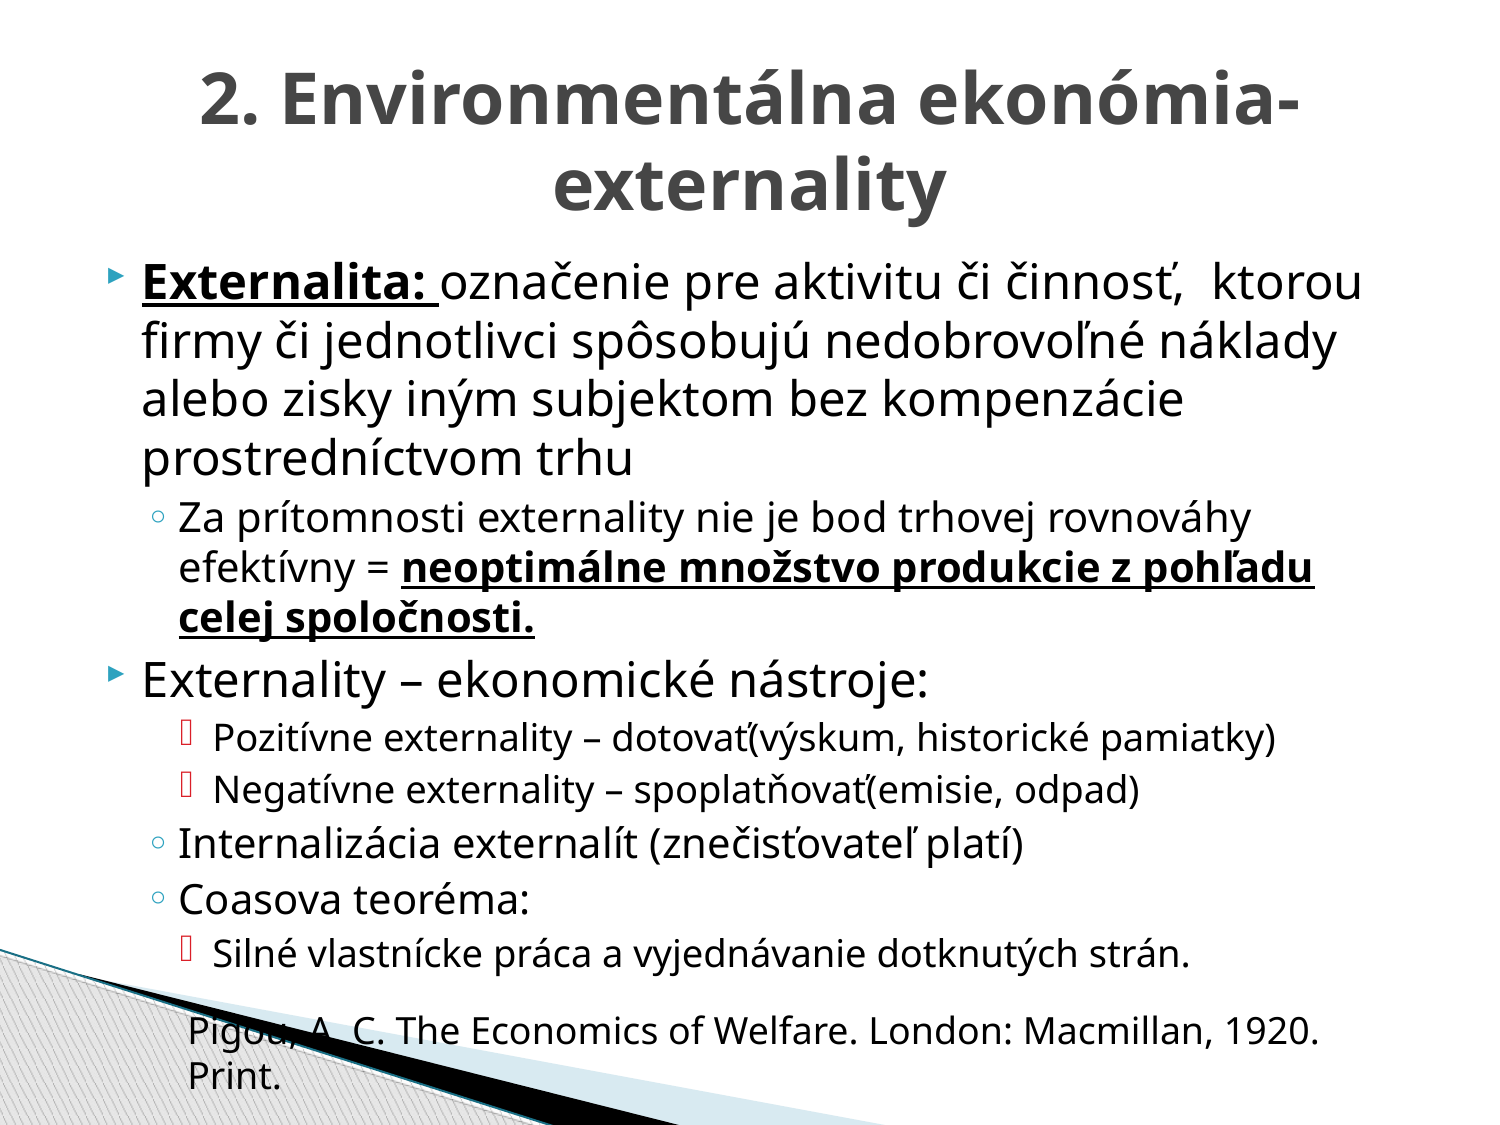

2. Environmentálna ekonómia-
externality
# Externalita: označenie pre aktivitu či činnosť, ktorou firmy či jednotlivci spôsobujú nedobrovoľné náklady alebo zisky iným subjektom bez kompenzácie prostredníctvom trhu
Za prítomnosti externality nie je bod trhovej rovnováhy efektívny = neoptimálne množstvo produkcie z pohľadu celej spoločnosti.
Externality – ekonomické nástroje:
Pozitívne externality – dotovať(výskum, historické pamiatky)
Negatívne externality – spoplatňovať(emisie, odpad)
Internalizácia externalít (znečisťovateľ platí)
Coasova teoréma:
Silné vlastnícke práca a vyjednávanie dotknutých strán.
Pigou, A. C. The Economics of Welfare. London: Macmillan, 1920. Print.